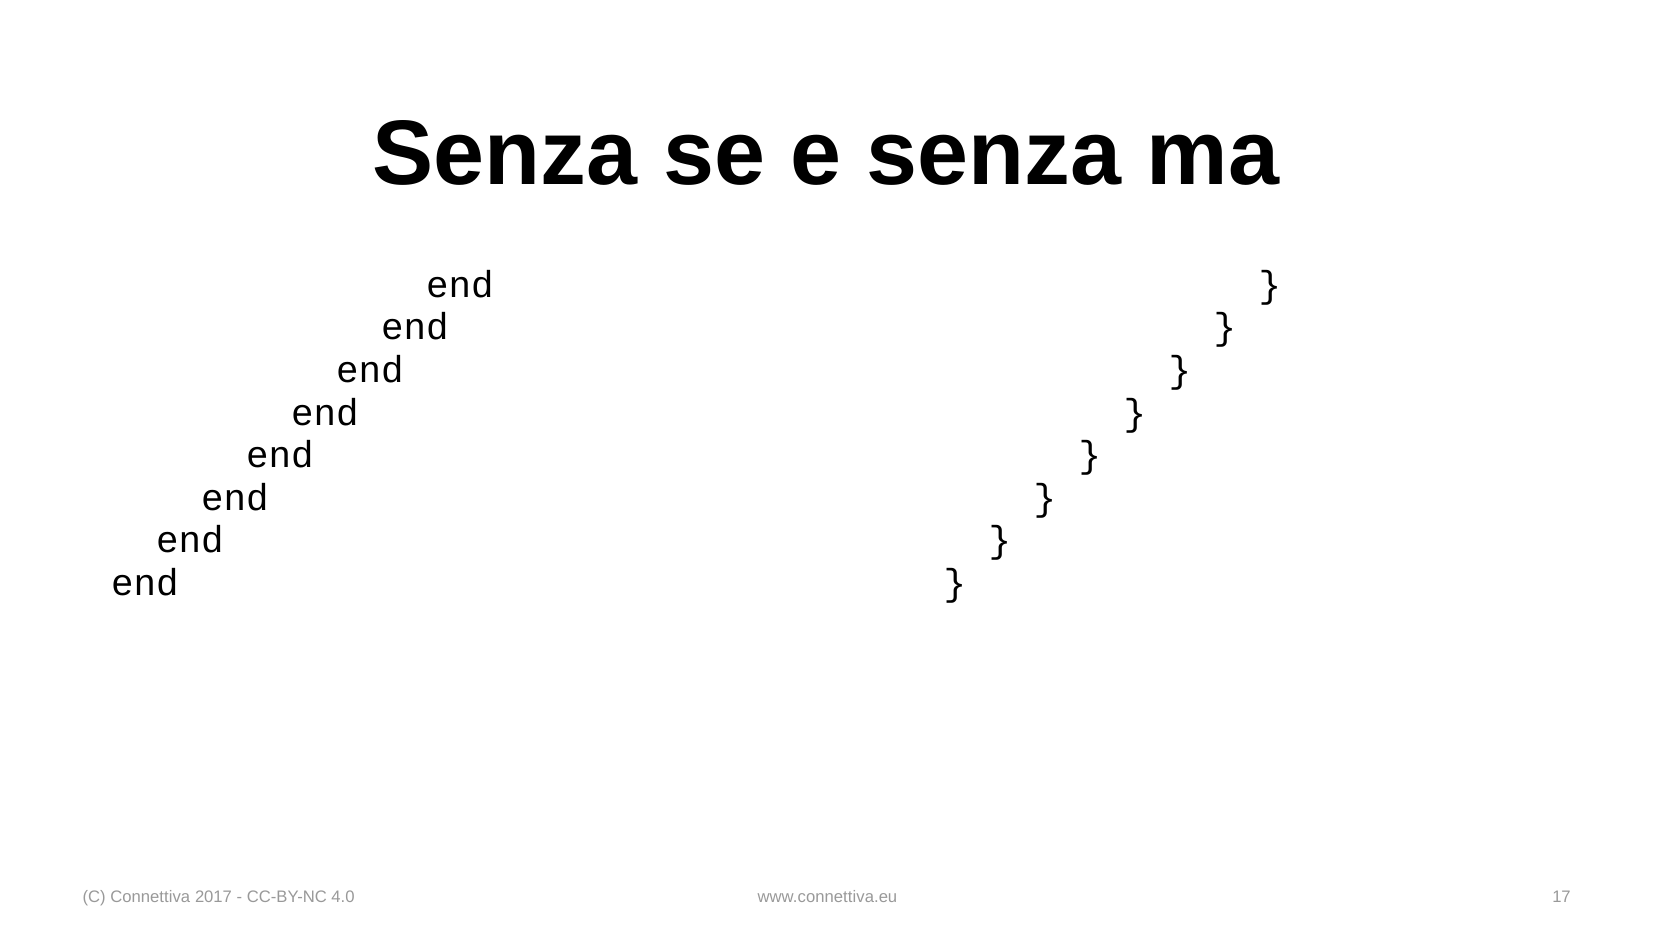

# Senza se e senza ma
 end }
 end }
 end }
 end }
 end }
 end }
 end }
end }
(C) Connettiva 2017 - CC-BY-NC 4.0
www.connettiva.eu
17